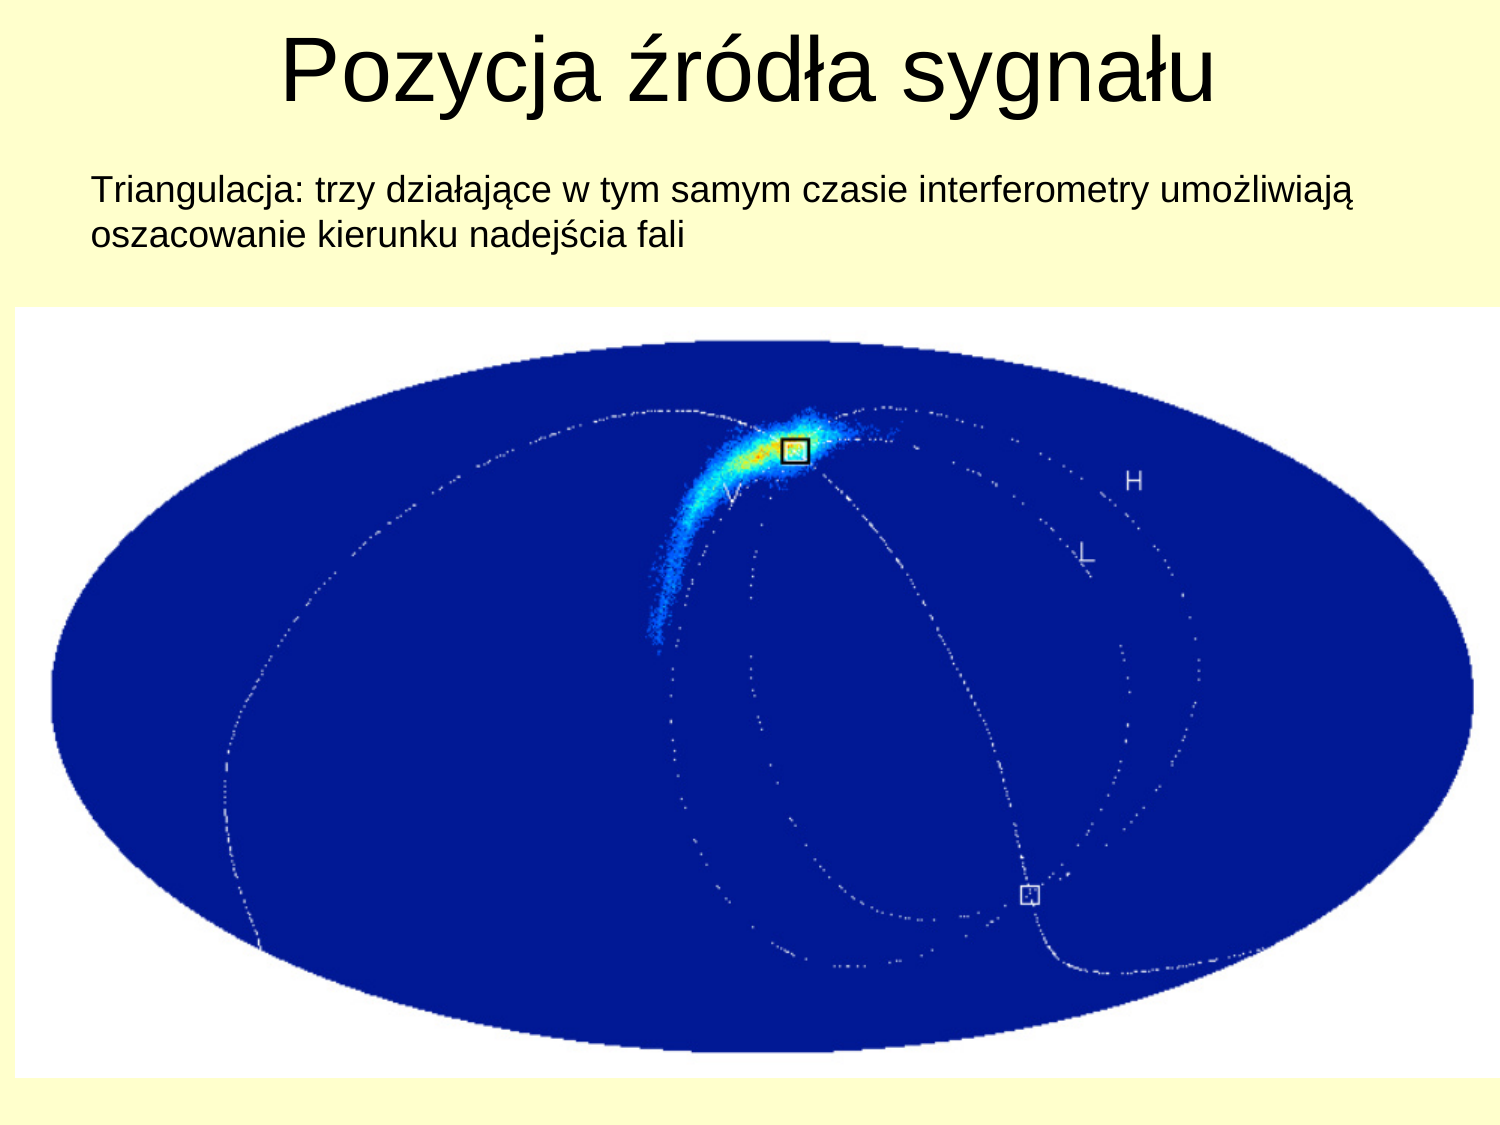

# Pozycja źródła sygnału
Triangulacja: trzy działające w tym samym czasie interferometry umożliwiają
oszacowanie kierunku nadejścia fali